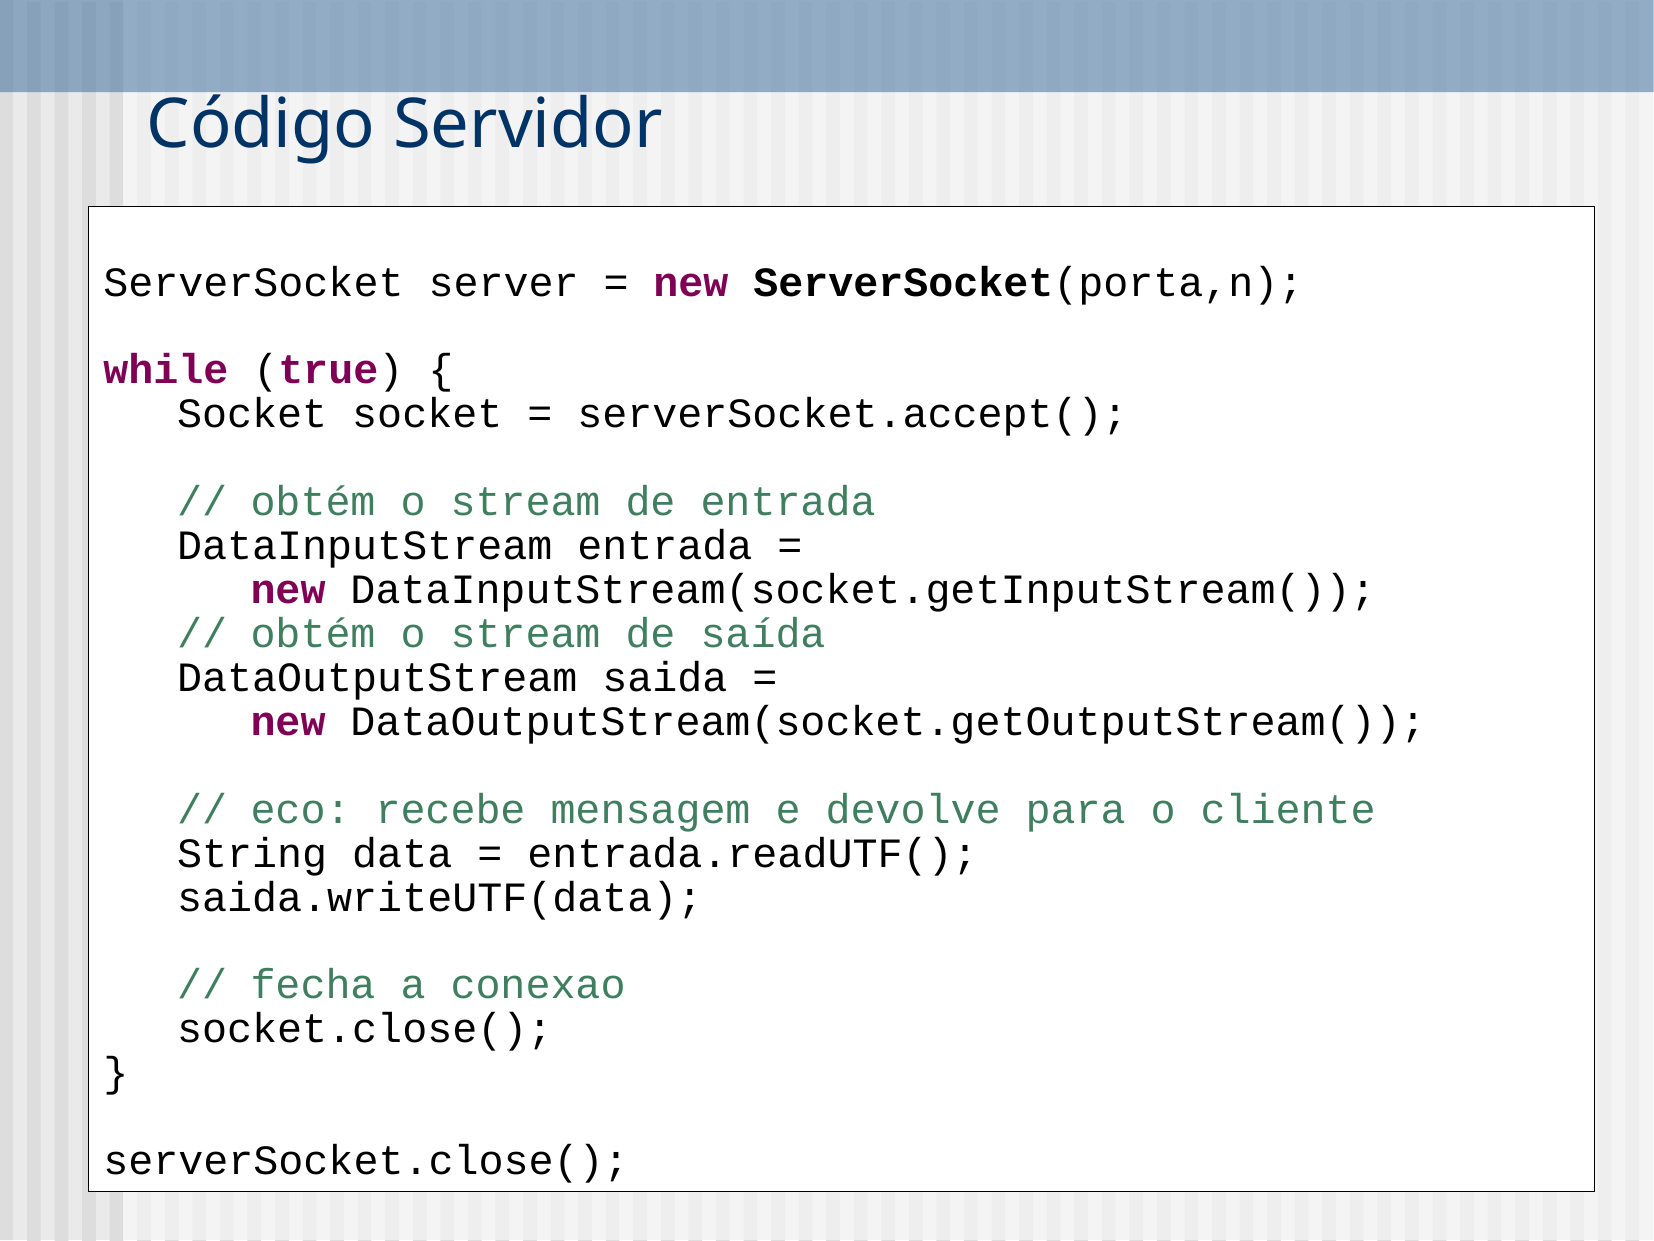

# Código Servidor
ServerSocket server = new ServerSocket(porta,n);
while (true) {
	Socket socket = serverSocket.accept();
	//	obtém o stream de entrada
	DataInputStream entrada =
		new DataInputStream(socket.getInputStream());
	//	obtém o stream de saída
	DataOutputStream saida =
		new DataOutputStream(socket.getOutputStream());
	//	eco: recebe mensagem e devolve para o cliente
	String data = entrada.readUTF();
	saida.writeUTF(data);
	//	fecha a conexao
	socket.close();
}
serverSocket.close();